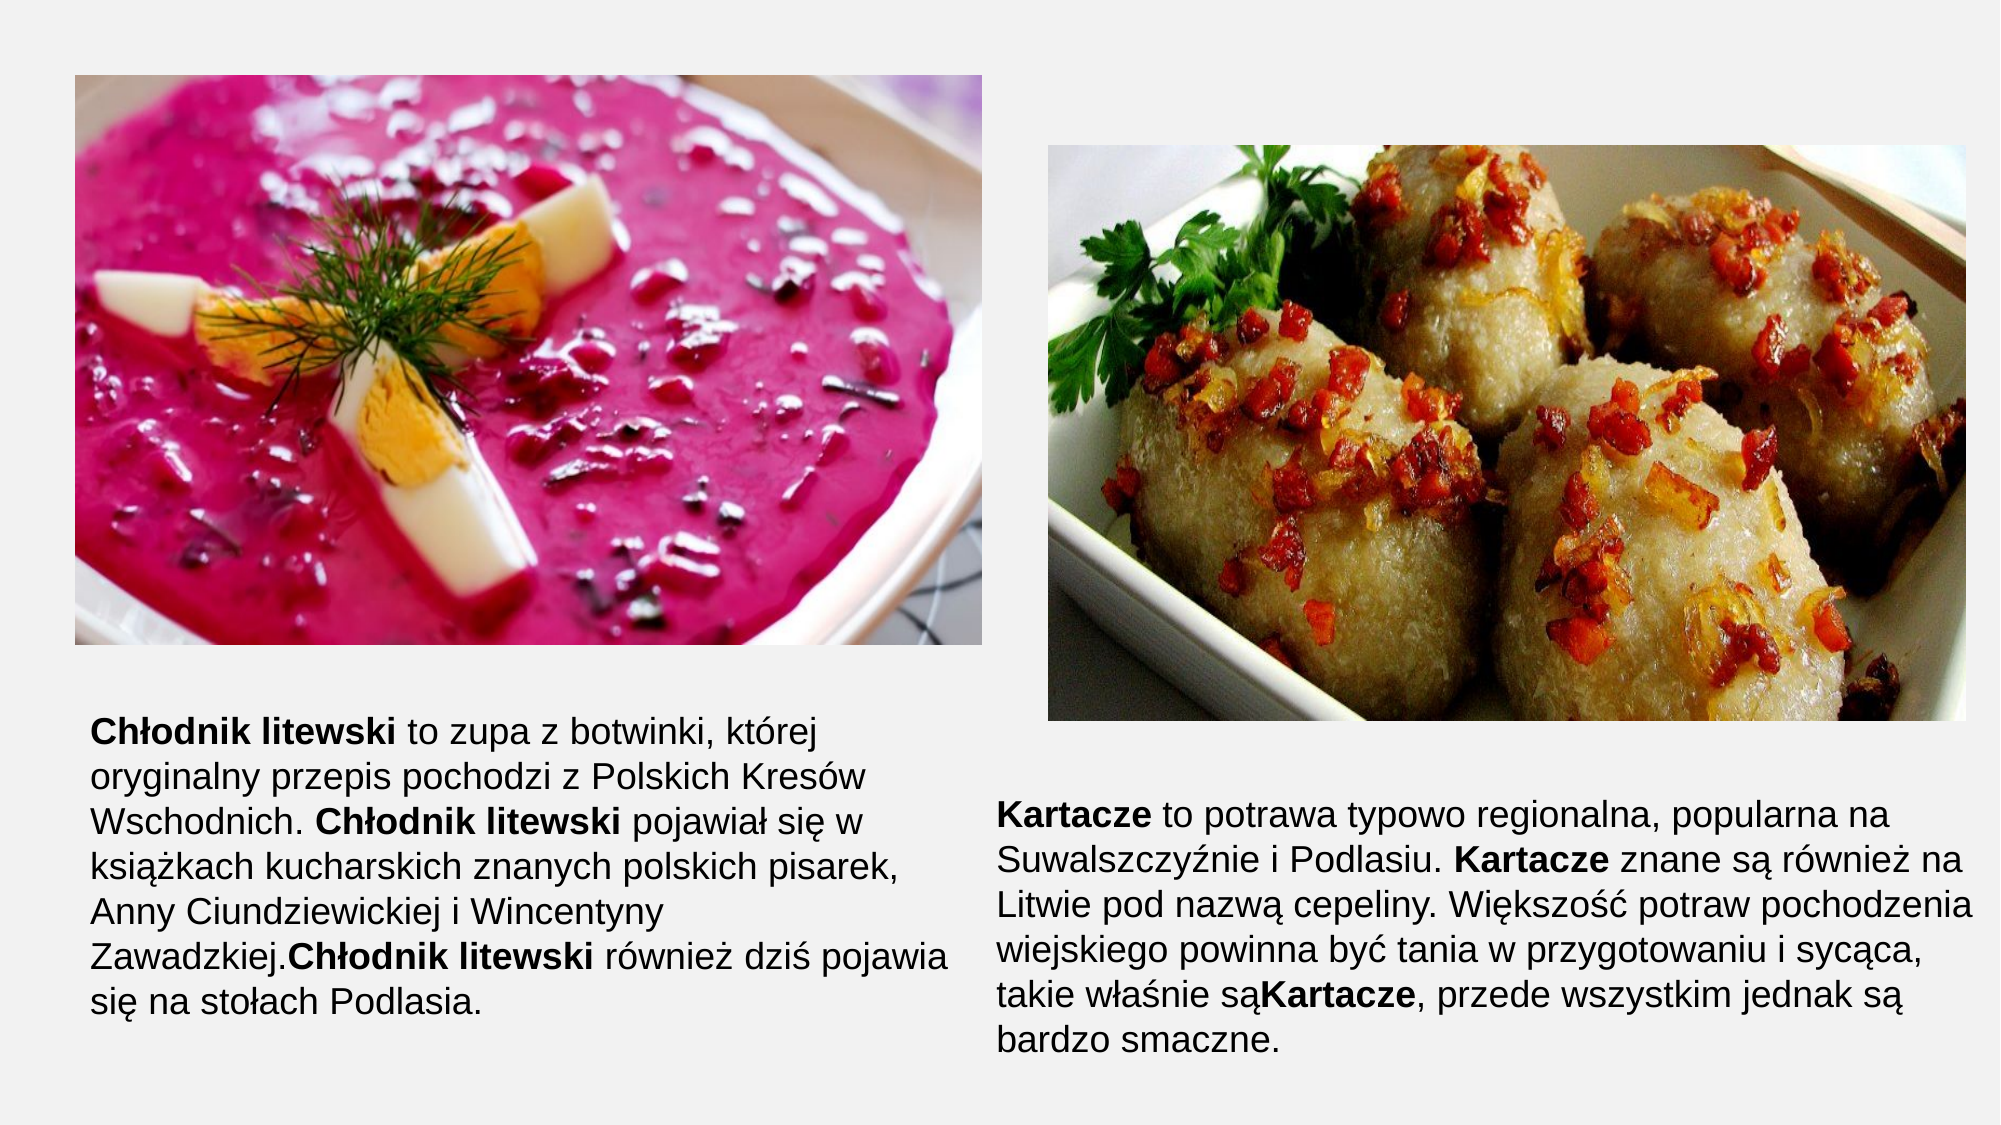

Chłodnik litewski to zupa z botwinki, której oryginalny przepis pochodzi z Polskich Kresów Wschodnich. Chłodnik litewski pojawiał się w książkach kucharskich znanych polskich pisarek, Anny Ciundziewickiej i Wincentyny Zawadzkiej.Chłodnik litewski również dziś pojawia się na stołach Podlasia.
Kartacze to potrawa typowo regionalna, popularna na Suwalszczyźnie i Podlasiu. Kartacze znane są również na Litwie pod nazwą cepeliny. Większość potraw pochodzenia wiejskiego powinna być tania w przygotowaniu i sycąca, takie właśnie sąKartacze, przede wszystkim jednak są bardzo smaczne.